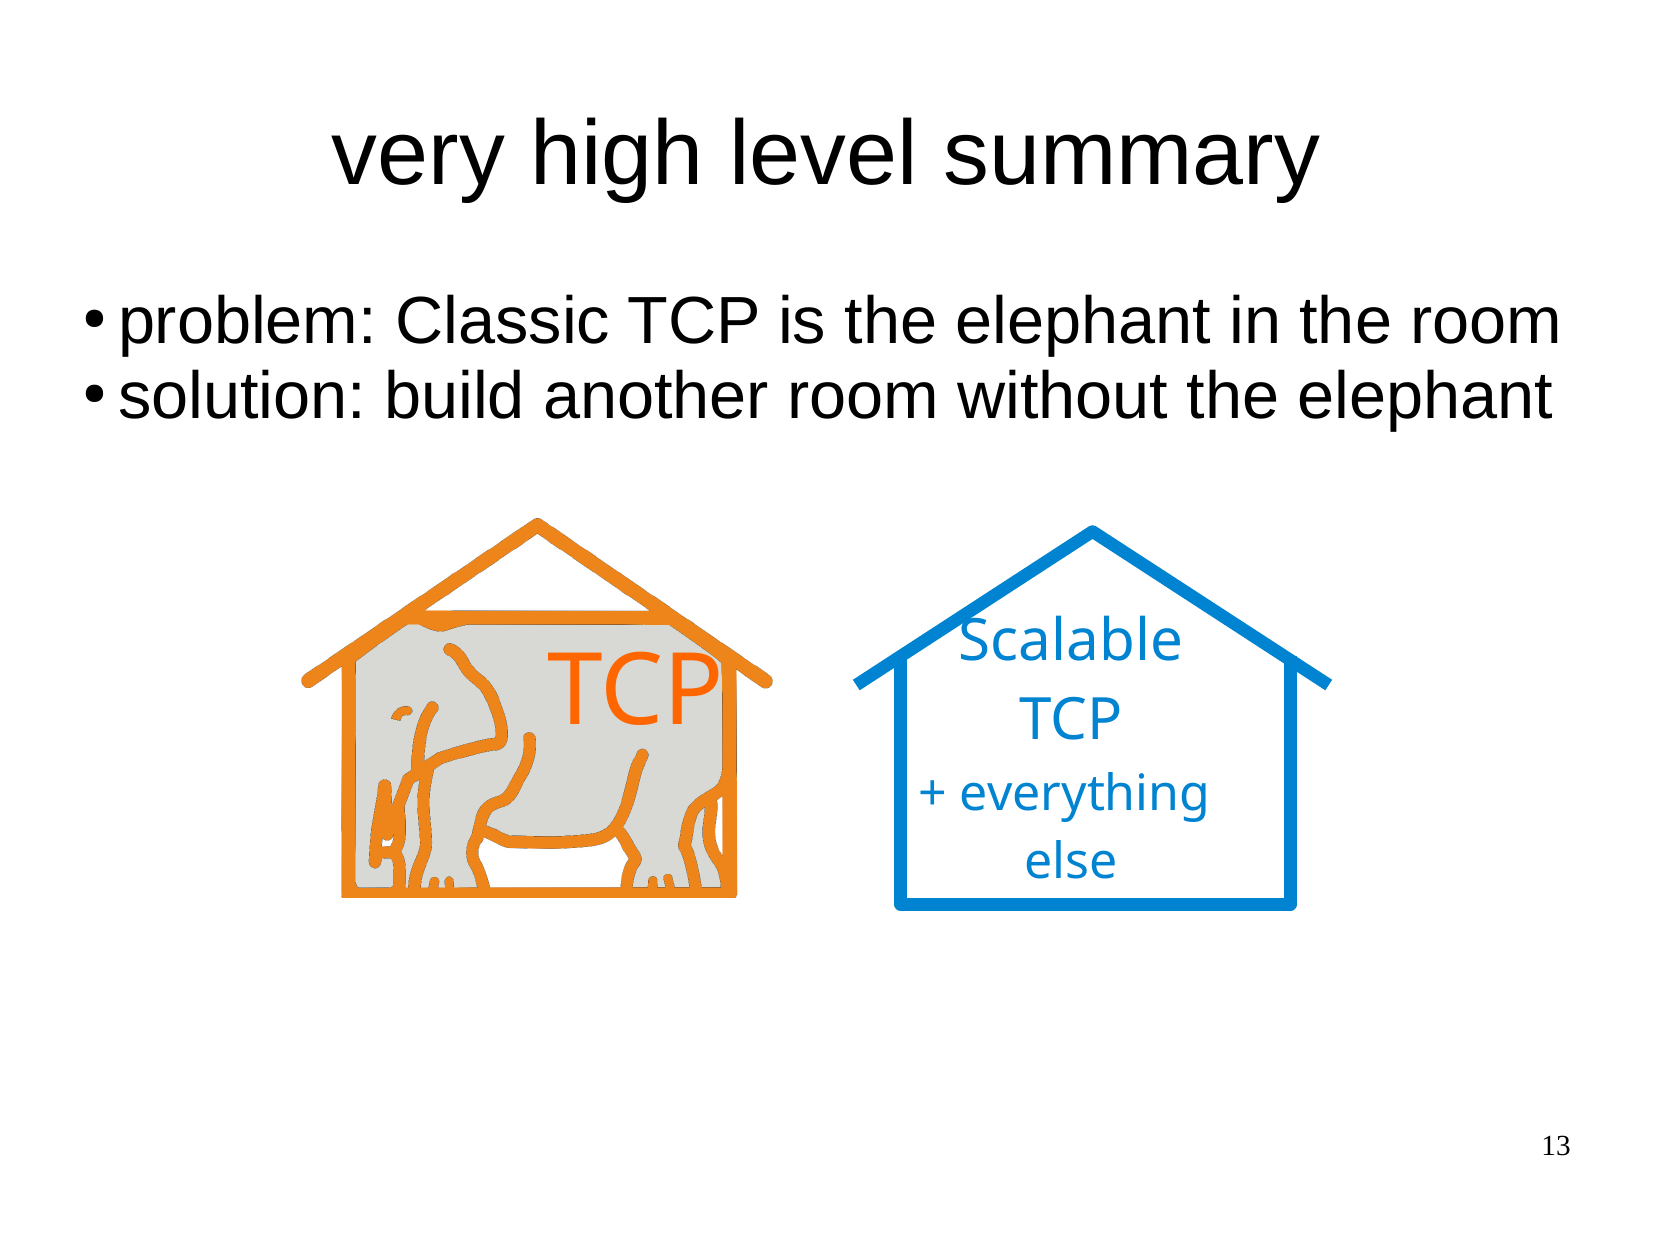

# very high level summary
problem: Classic TCP is the elephant in the room
solution: build another room without the elephant
TCP
Scalable
TCP
+ everything
else
13